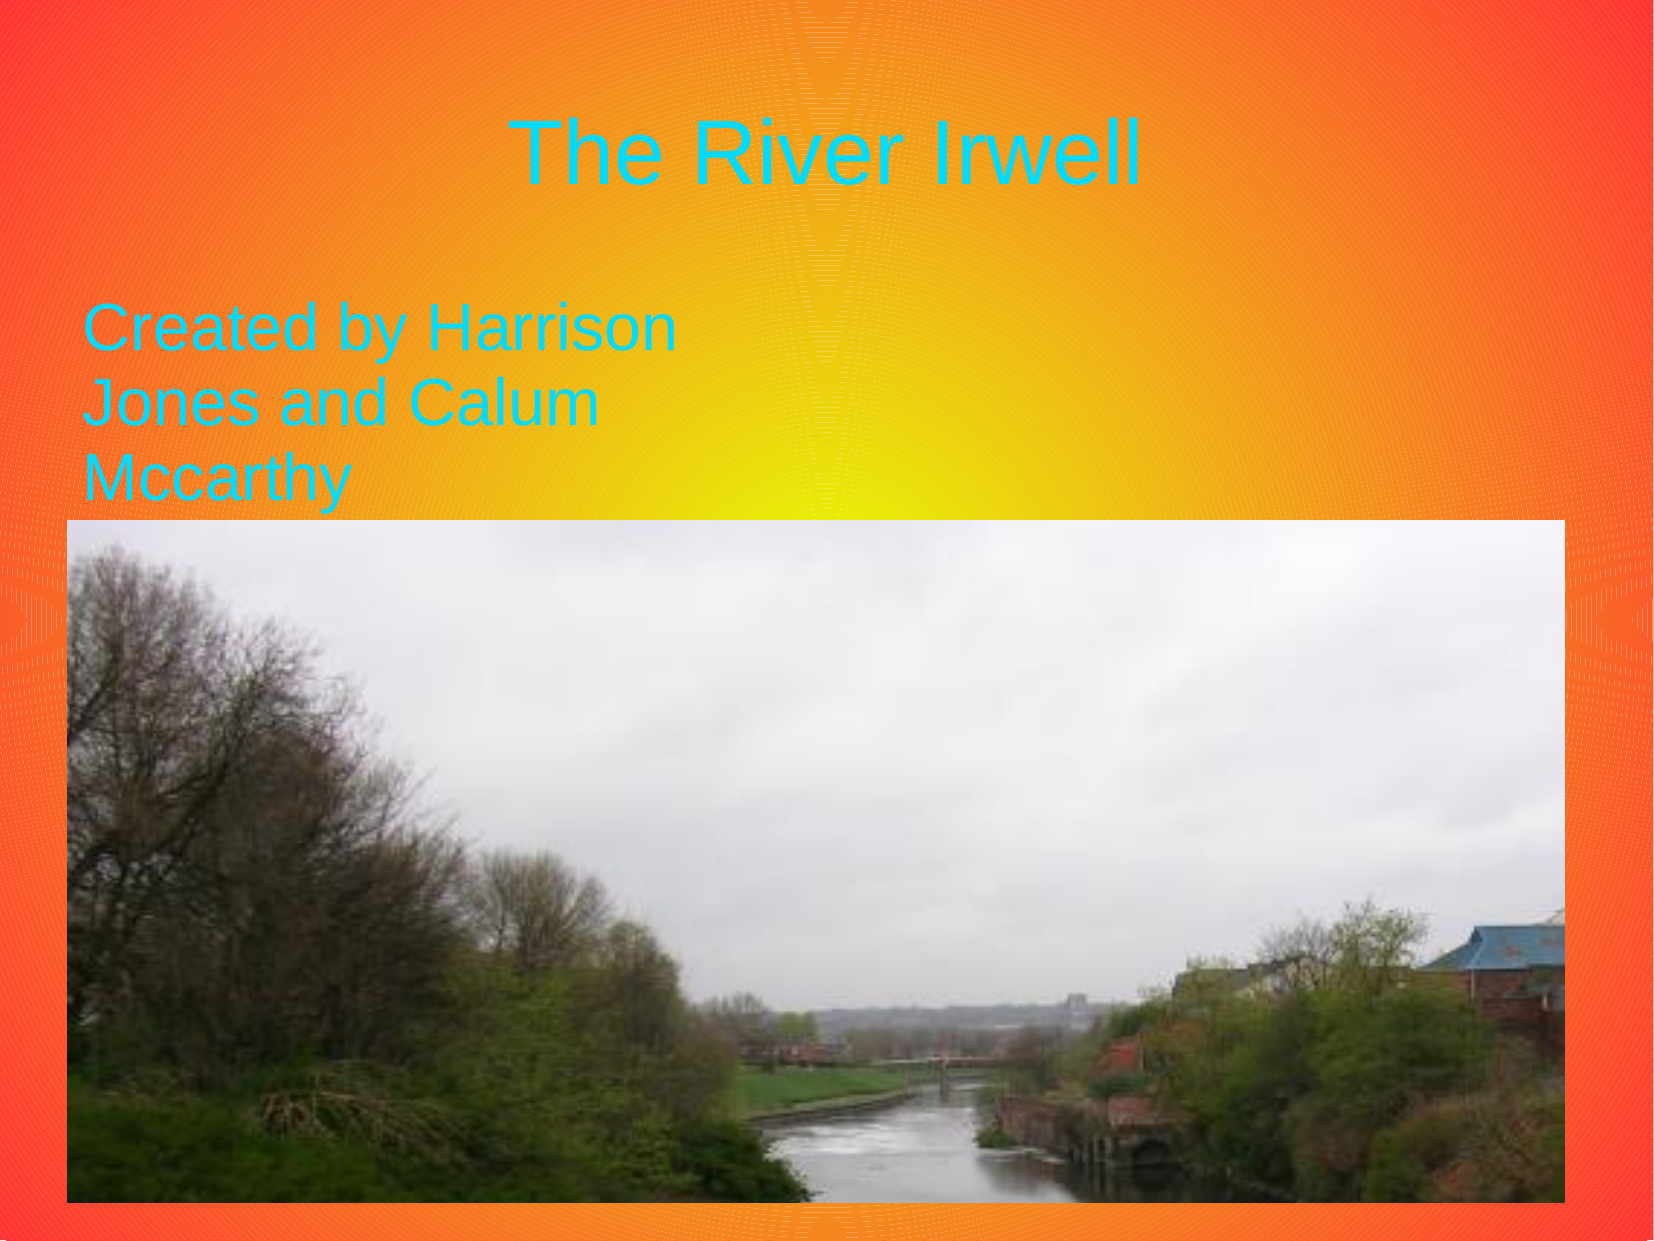

# The River Irwell
Created by Harrison Jones and Calum Mccarthy